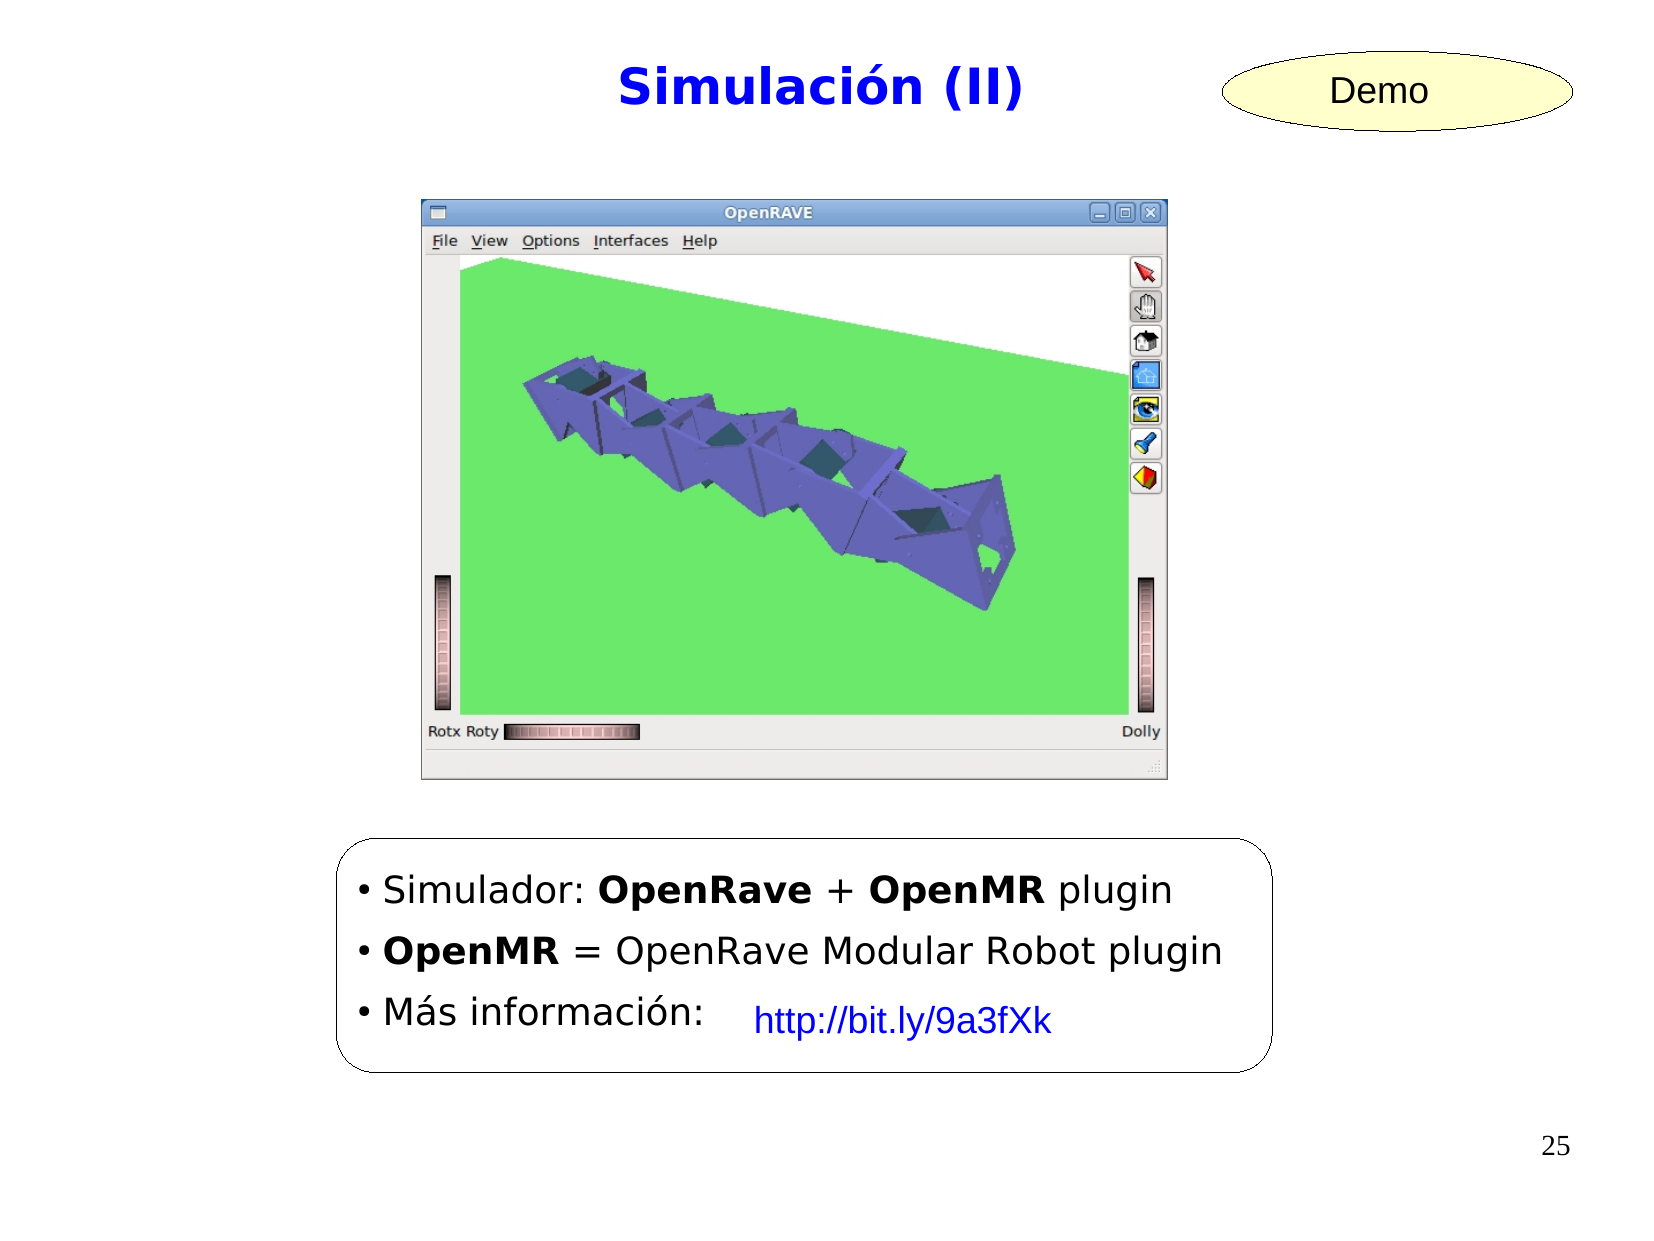

Simulación (II)
Demo
 Simulador: OpenRave + OpenMR plugin
 OpenMR = OpenRave Modular Robot plugin
 Más información:
http://bit.ly/9a3fXk
25